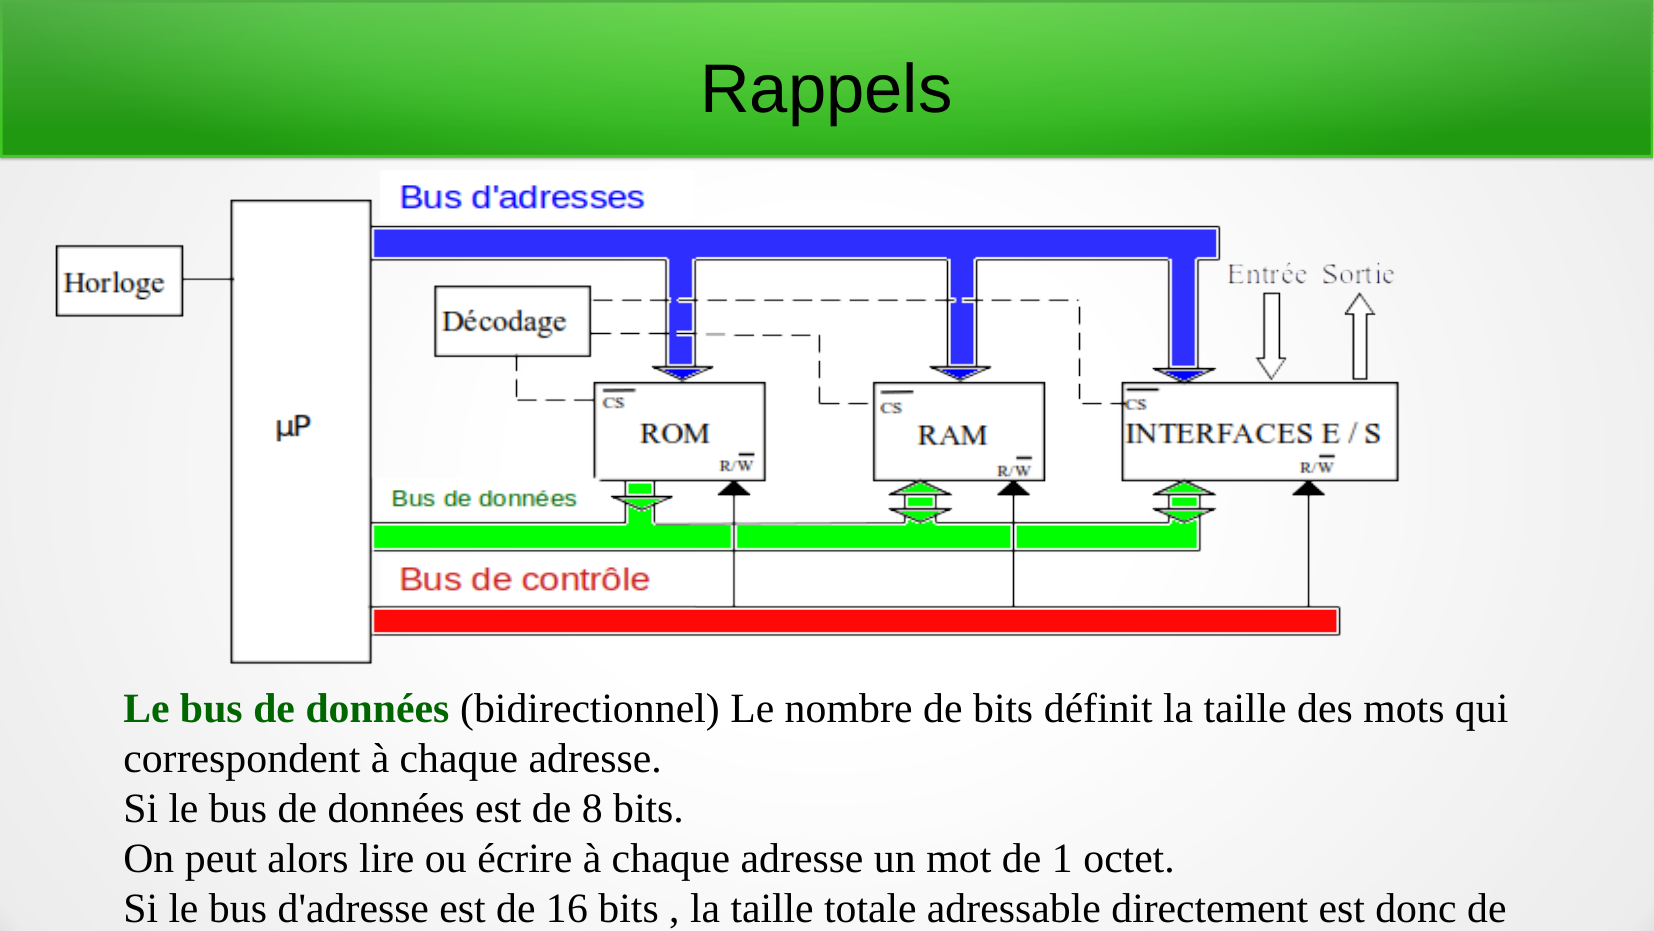

# Rappels
Le bus de données (bidirectionnel) Le nombre de bits définit la taille des mots qui
correspondent à chaque adresse.
Si le bus de données est de 8 bits.
On peut alors lire ou écrire à chaque adresse un mot de 1 octet.
Si le bus d'adresse est de 16 bits , la taille totale adressable directement est donc de
216*1 octet = 65536 octets.